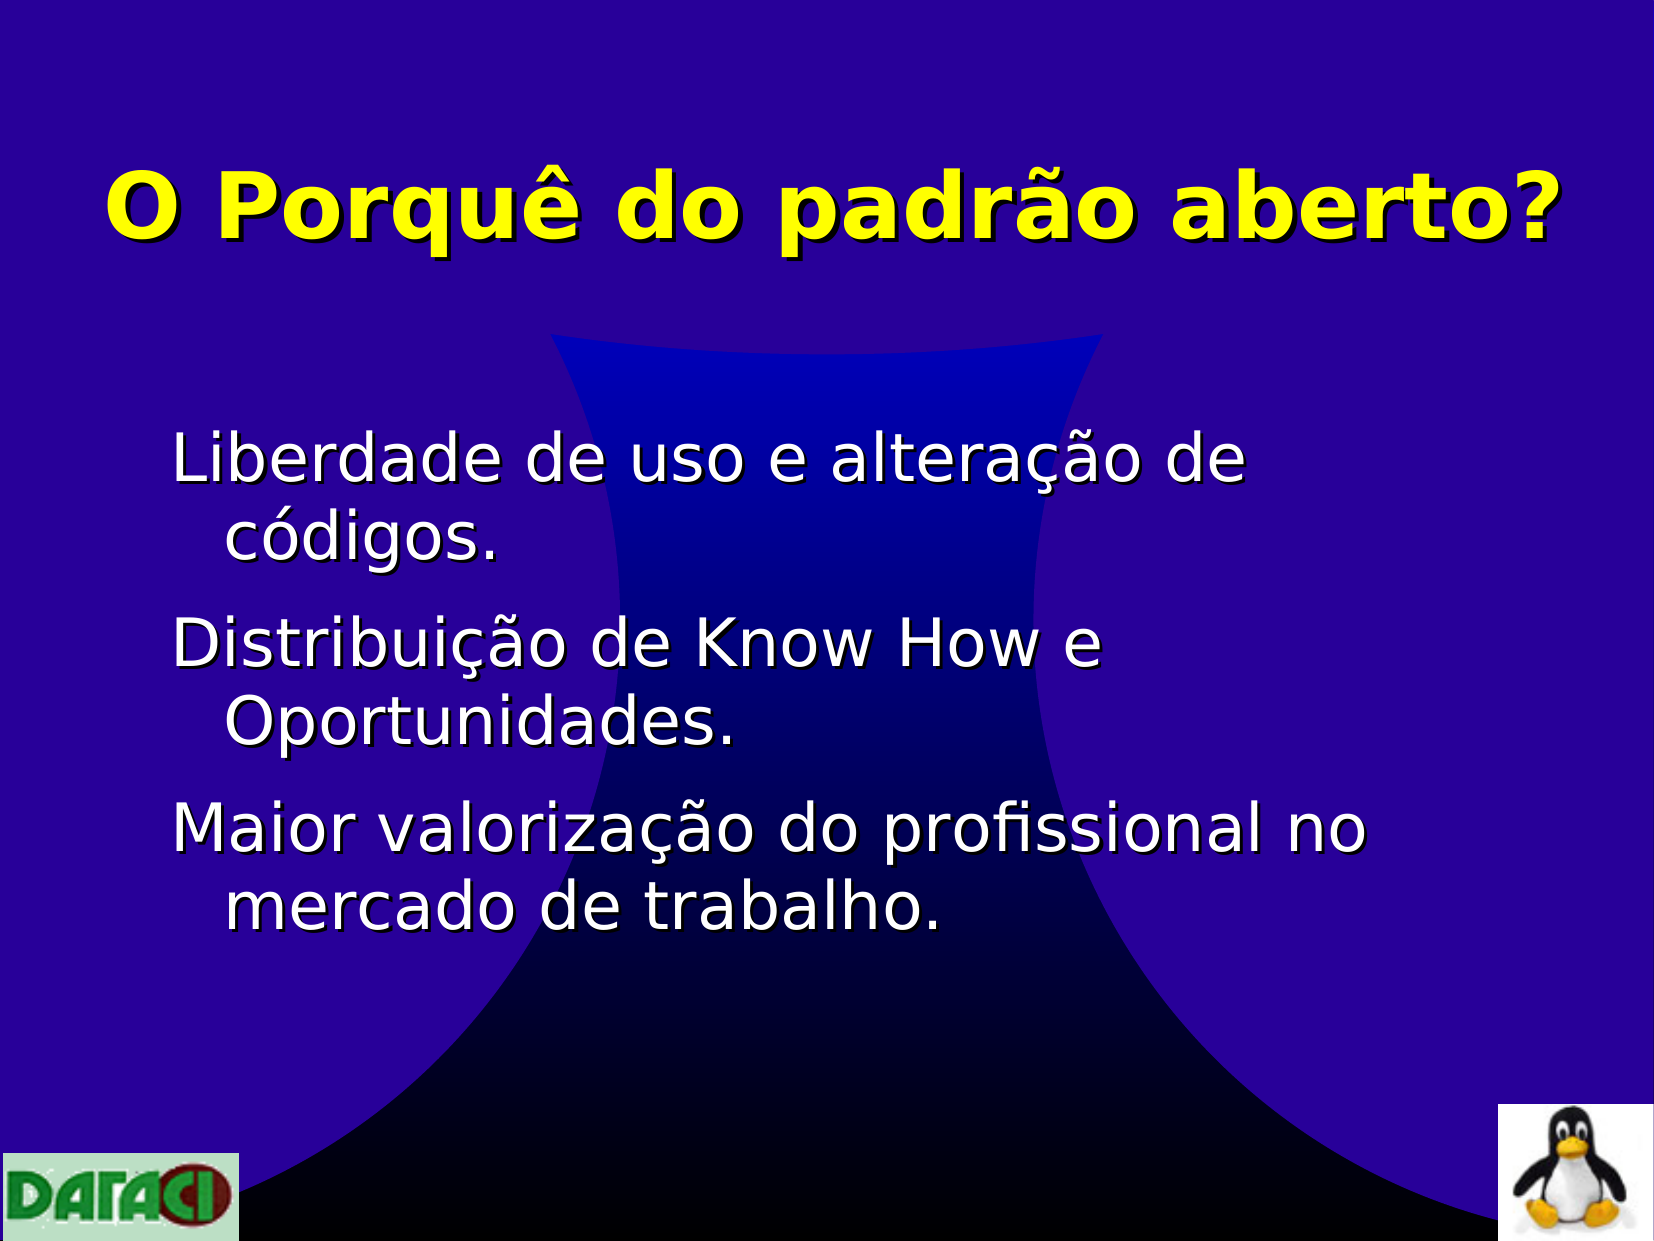

# O Porquê do padrão aberto?
Liberdade de uso e alteração de códigos.
Distribuição de Know How e Oportunidades.
Maior valorização do profissional no mercado de trabalho.